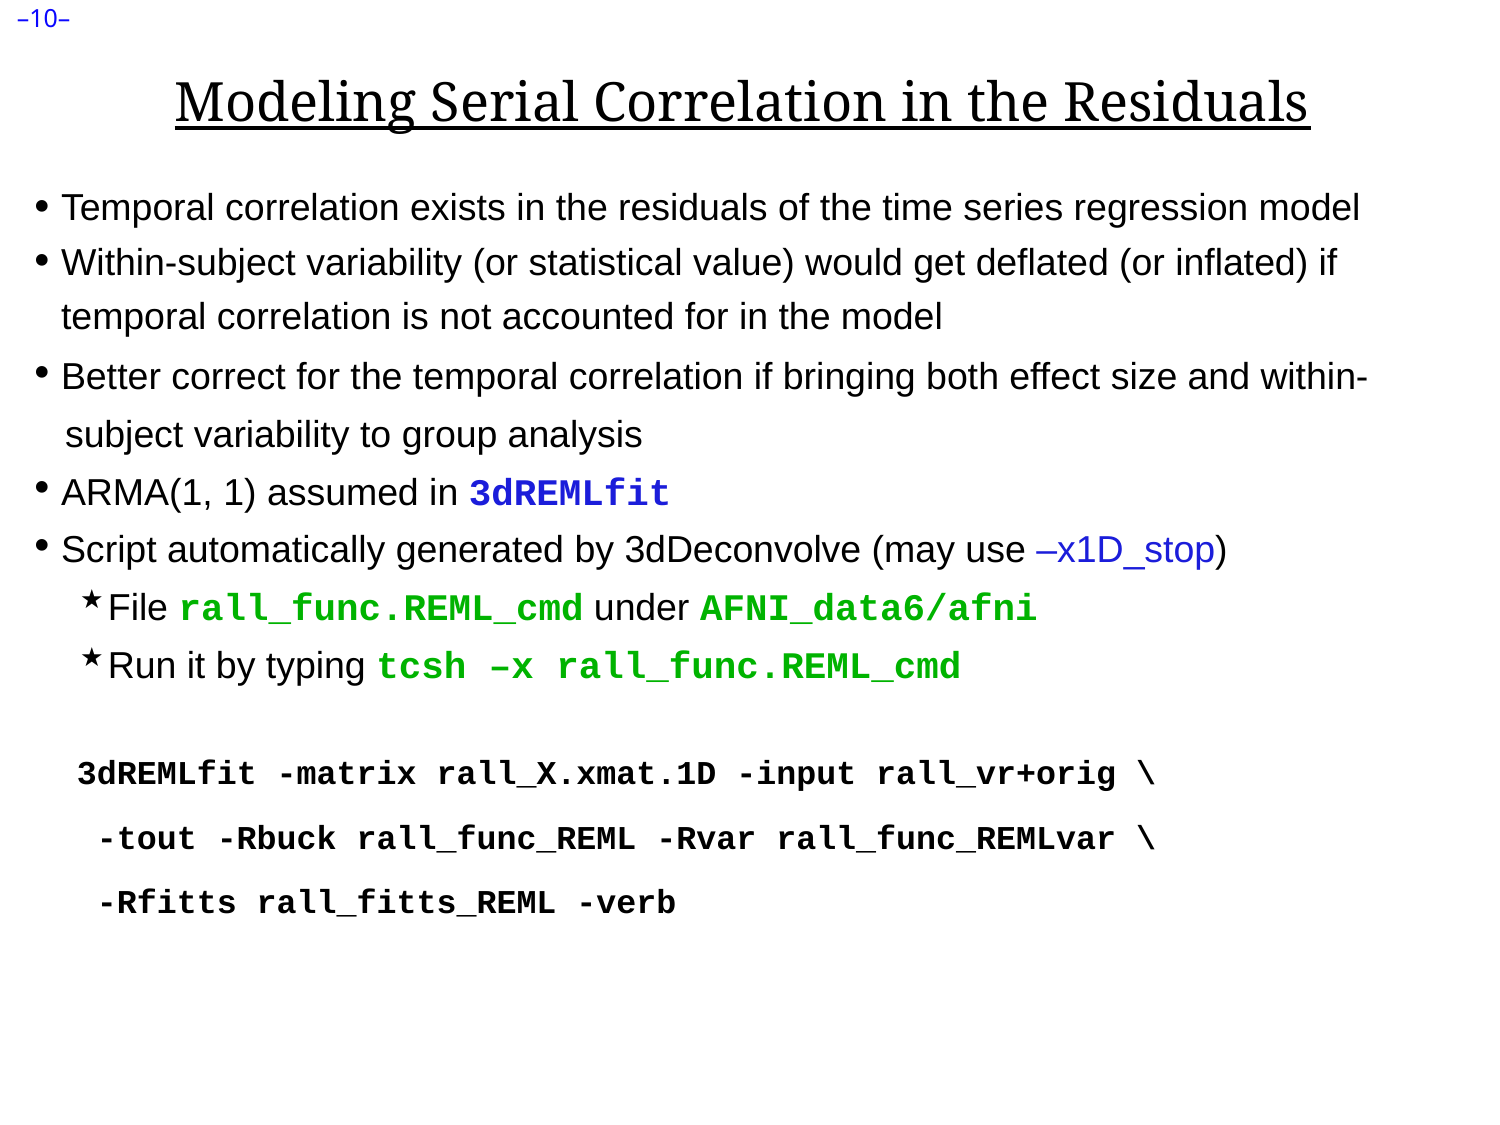

# Modeling Serial Correlation in the Residuals
Temporal correlation exists in the residuals of the time series regression model
Within-subject variability (or statistical value) would get deflated (or inflated) if
temporal correlation is not accounted for in the model
Better correct for the temporal correlation if bringing both effect size and within-
 subject variability to group analysis
ARMA(1, 1) assumed in 3dREMLfit
Script automatically generated by 3dDeconvolve (may use –x1D_stop)
File rall_func.REML_cmd under AFNI_data6/afni
Run it by typing tcsh –x rall_func.REML_cmd
3dREMLfit -matrix rall_X.xmat.1D -input rall_vr+orig \
 -tout -Rbuck rall_func_REML -Rvar rall_func_REMLvar \
 -Rfitts rall_fitts_REML -verb